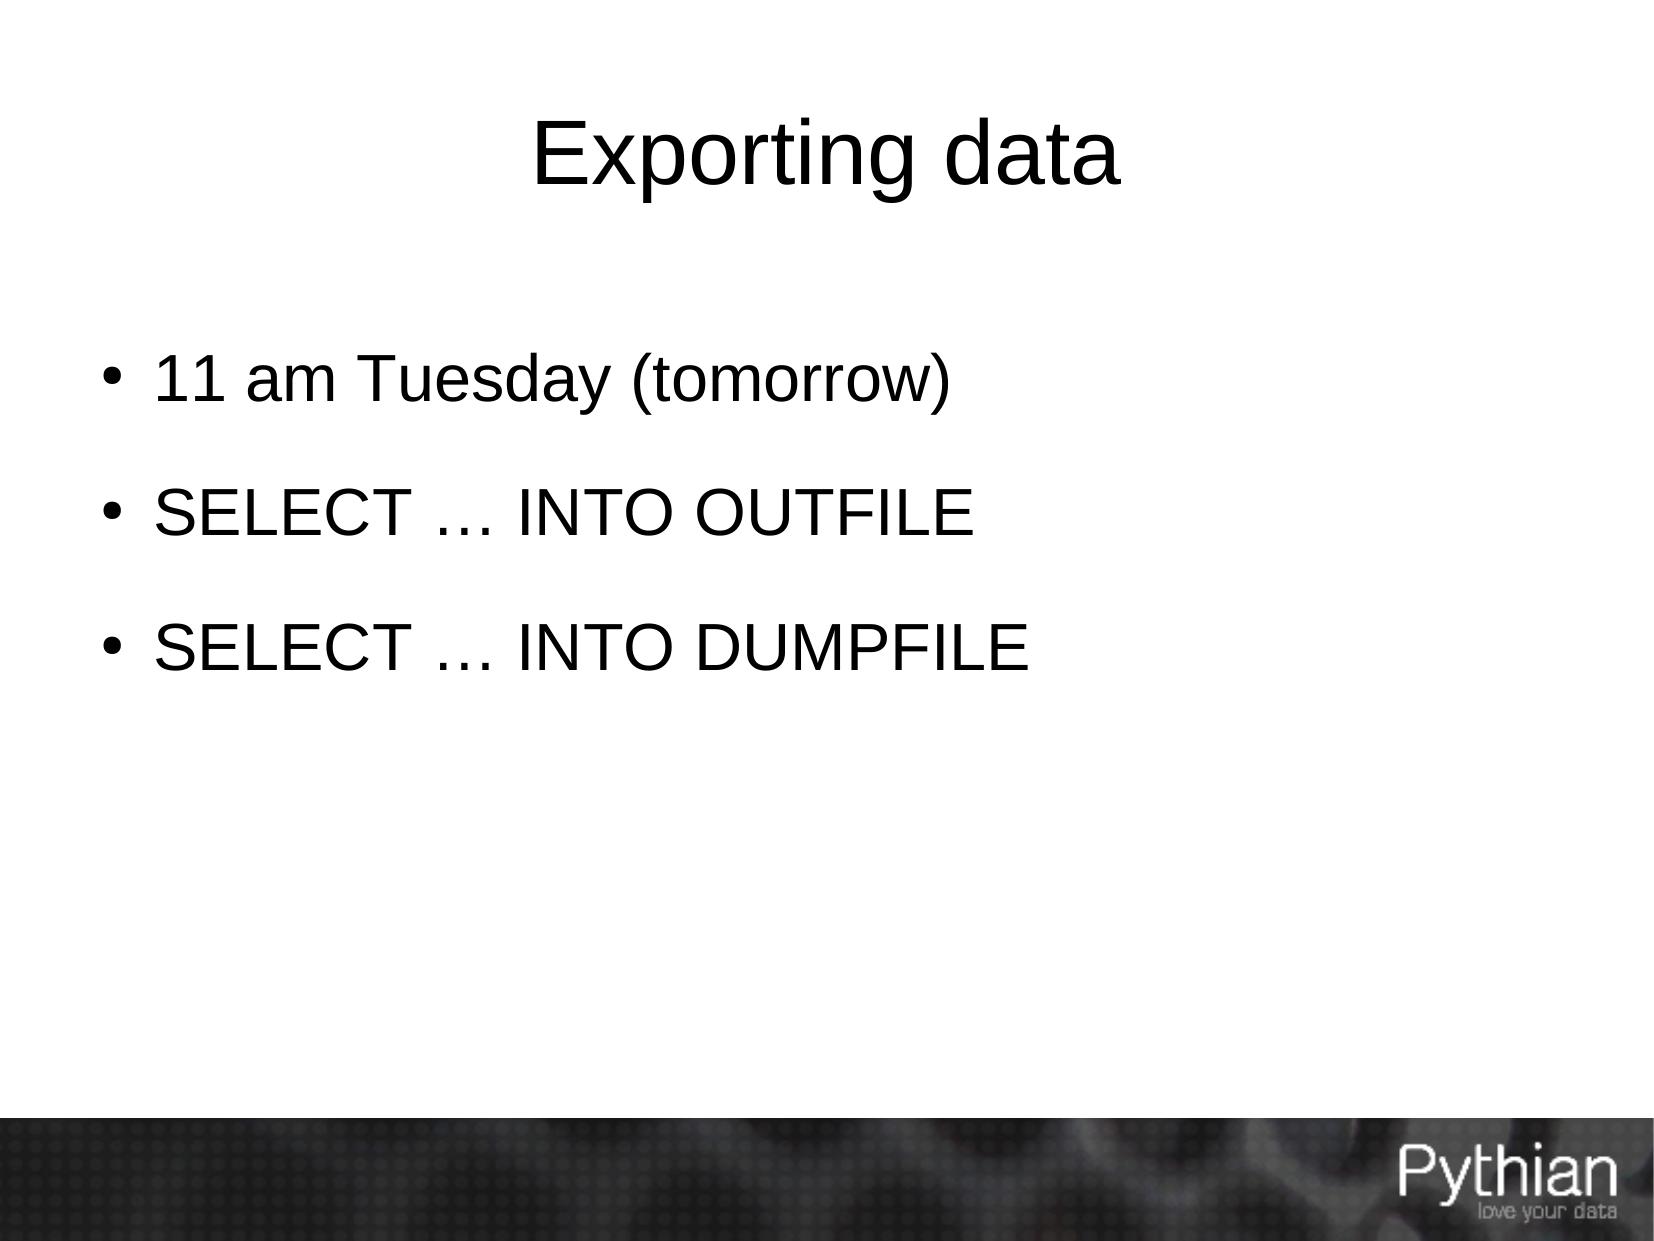

# Exporting data
11 am Tuesday (tomorrow)
SELECT … INTO OUTFILE
SELECT … INTO DUMPFILE